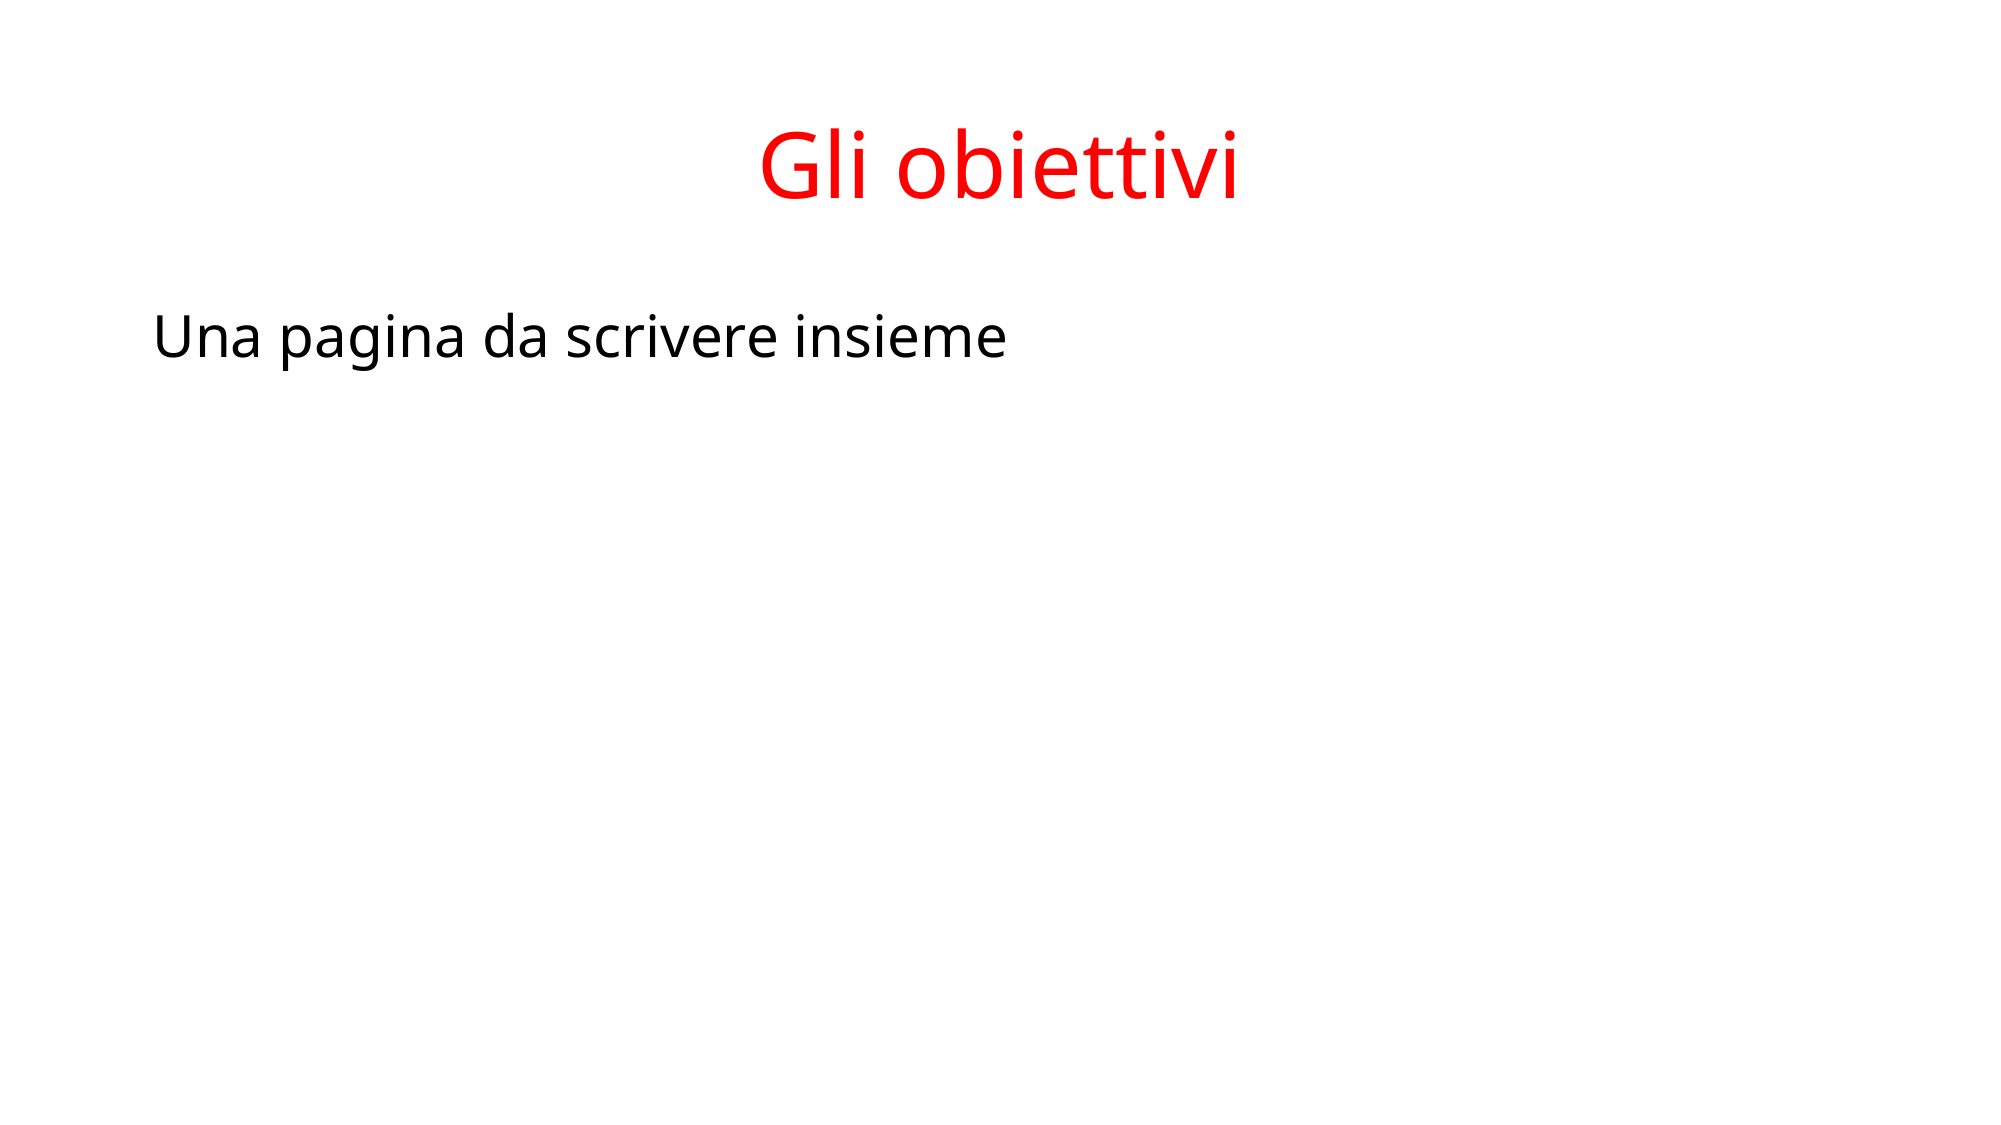

# Gli obiettivi
Una pagina da scrivere insieme